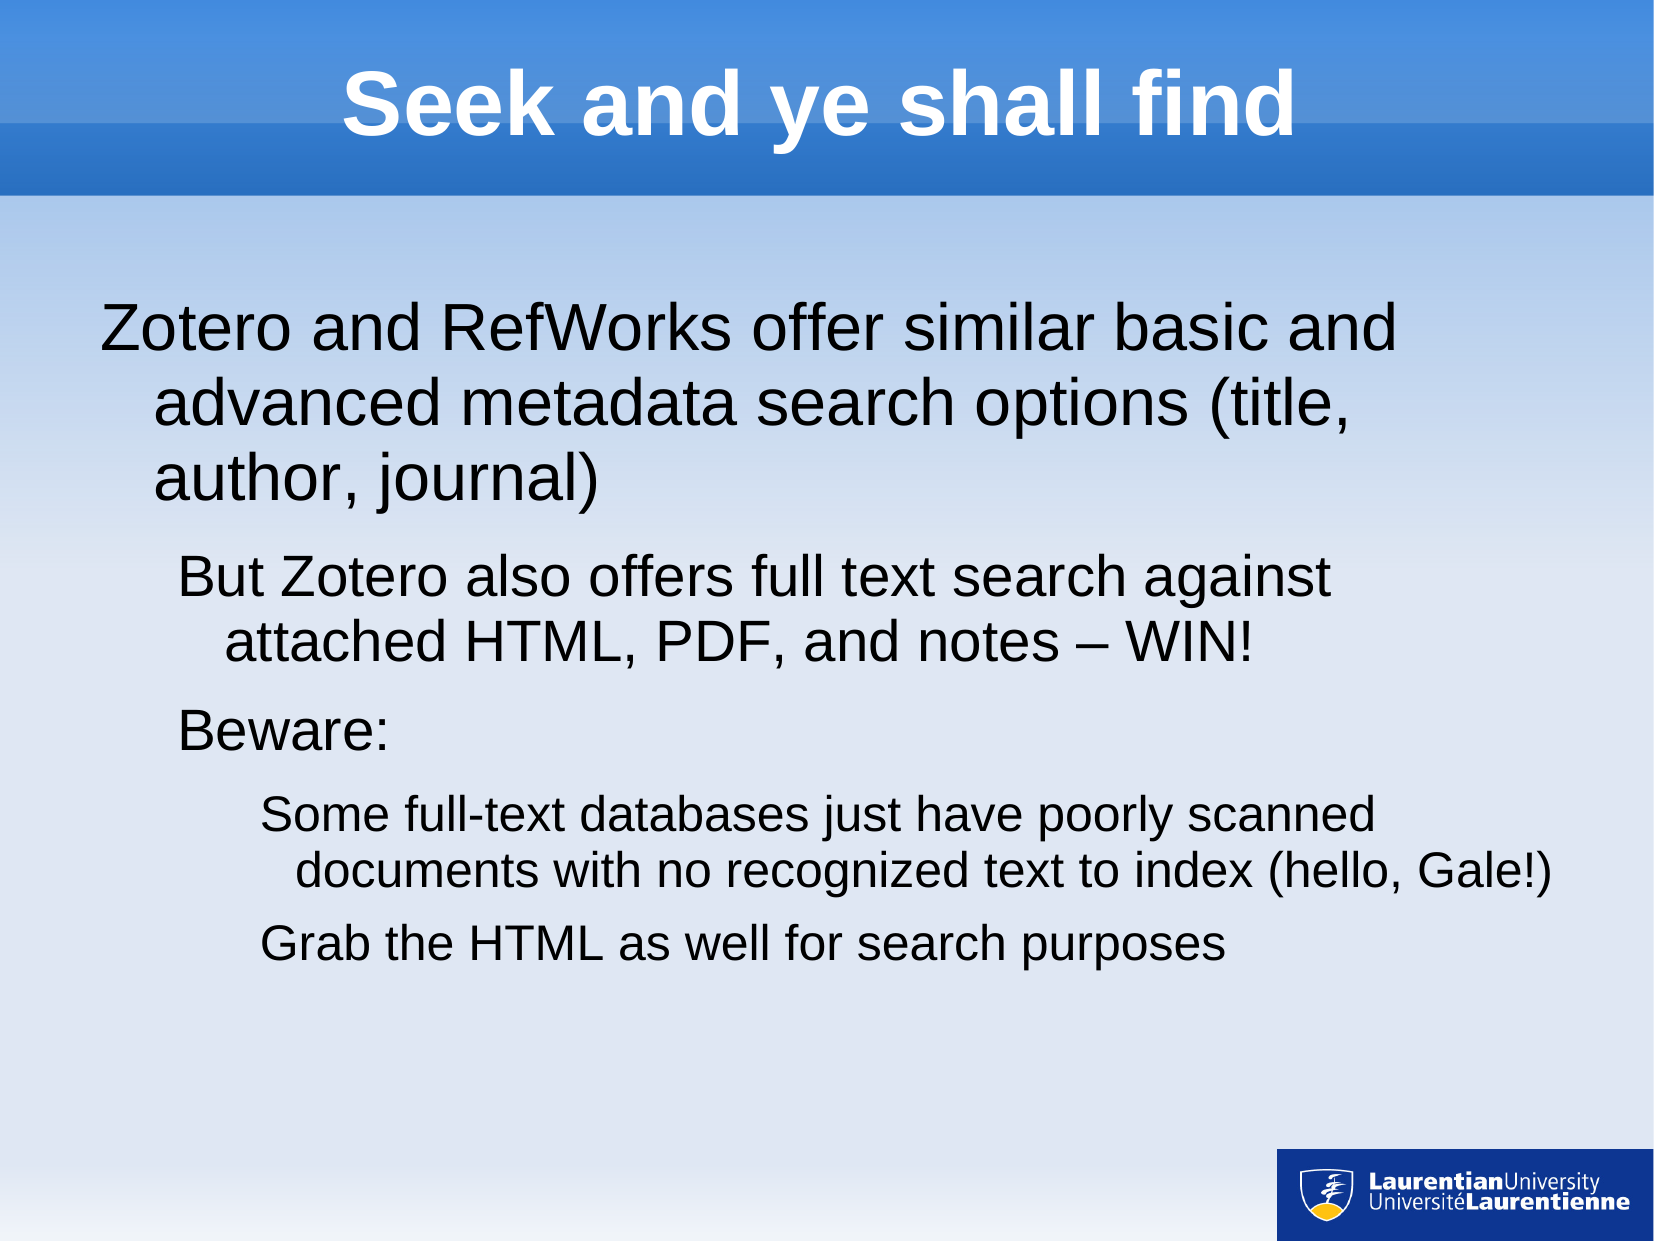

# Seek and ye shall find
Zotero and RefWorks offer similar basic and advanced metadata search options (title, author, journal)
But Zotero also offers full text search against attached HTML, PDF, and notes – WIN!
Beware:
Some full-text databases just have poorly scanned documents with no recognized text to index (hello, Gale!)
Grab the HTML as well for search purposes